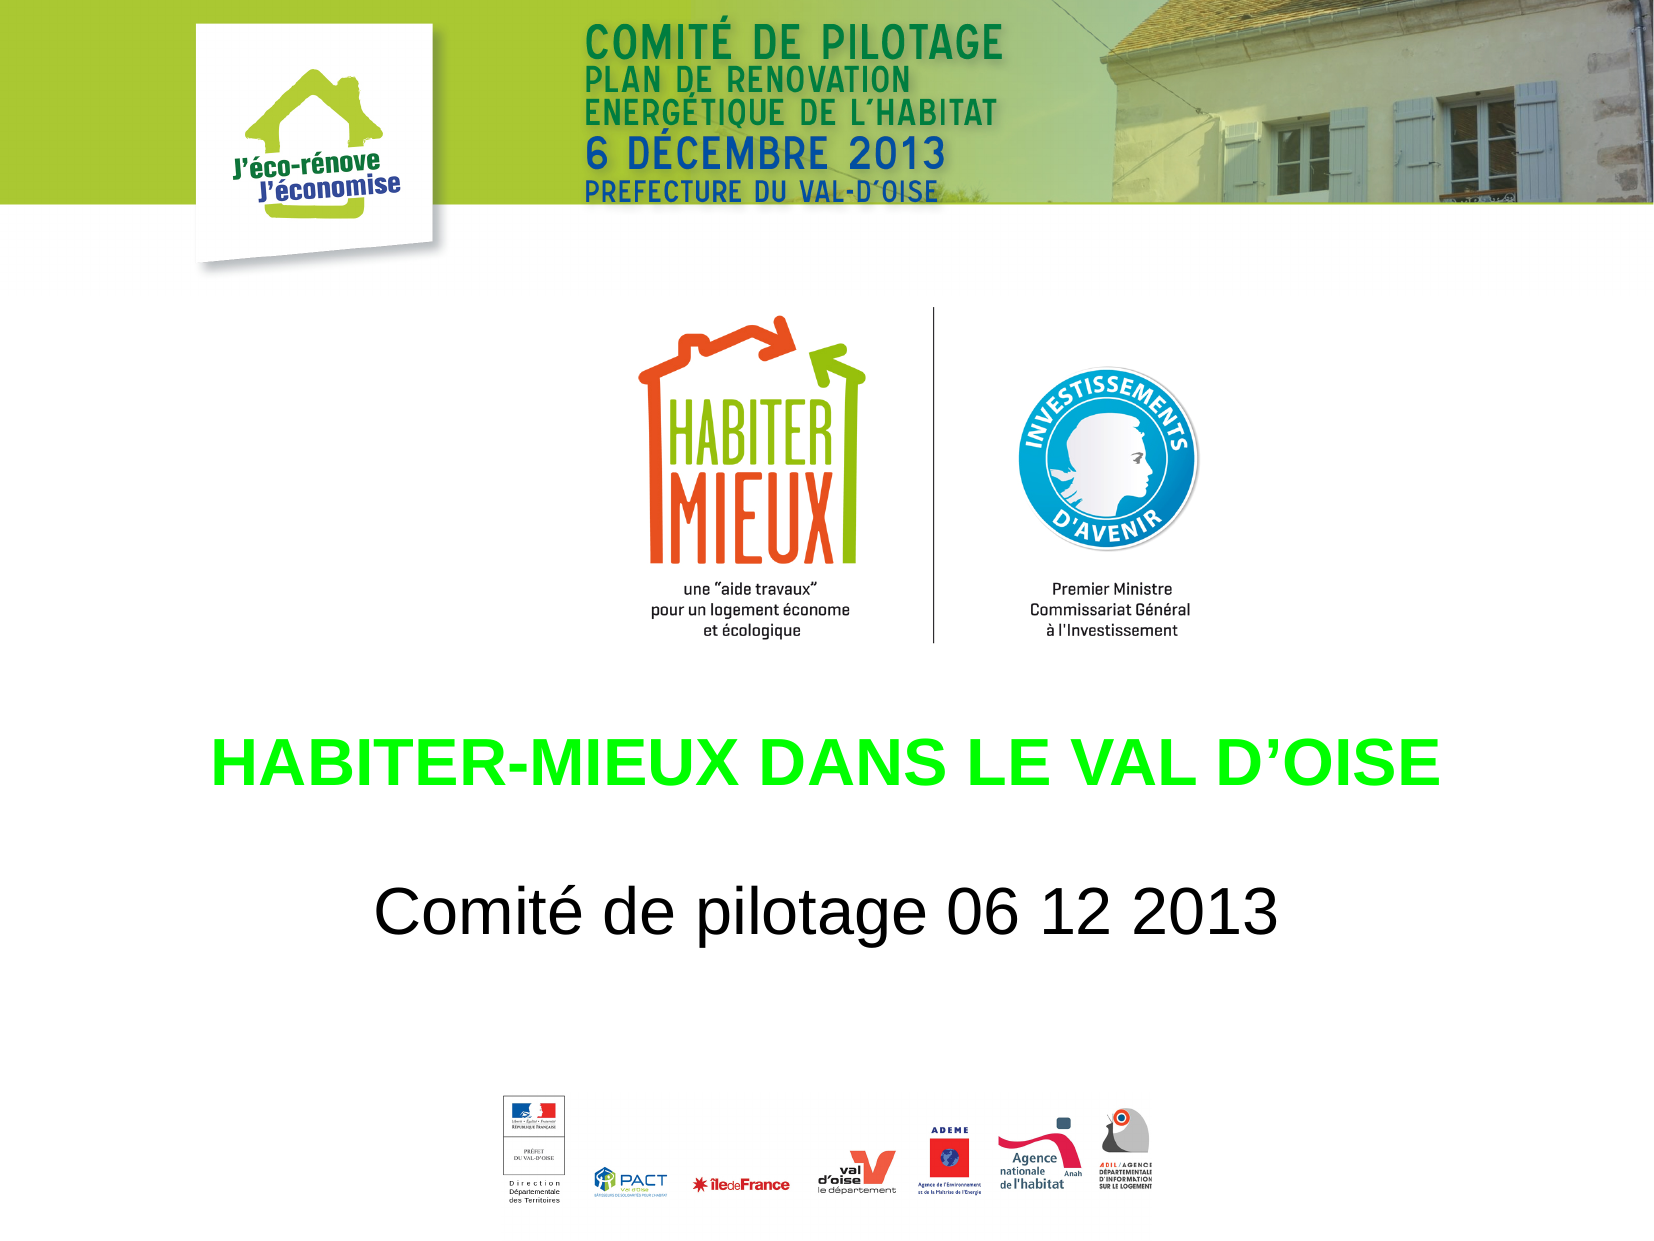

# HABITER-MIEUX DANS LE VAL D’OISE
Comité de pilotage 06 12 2013